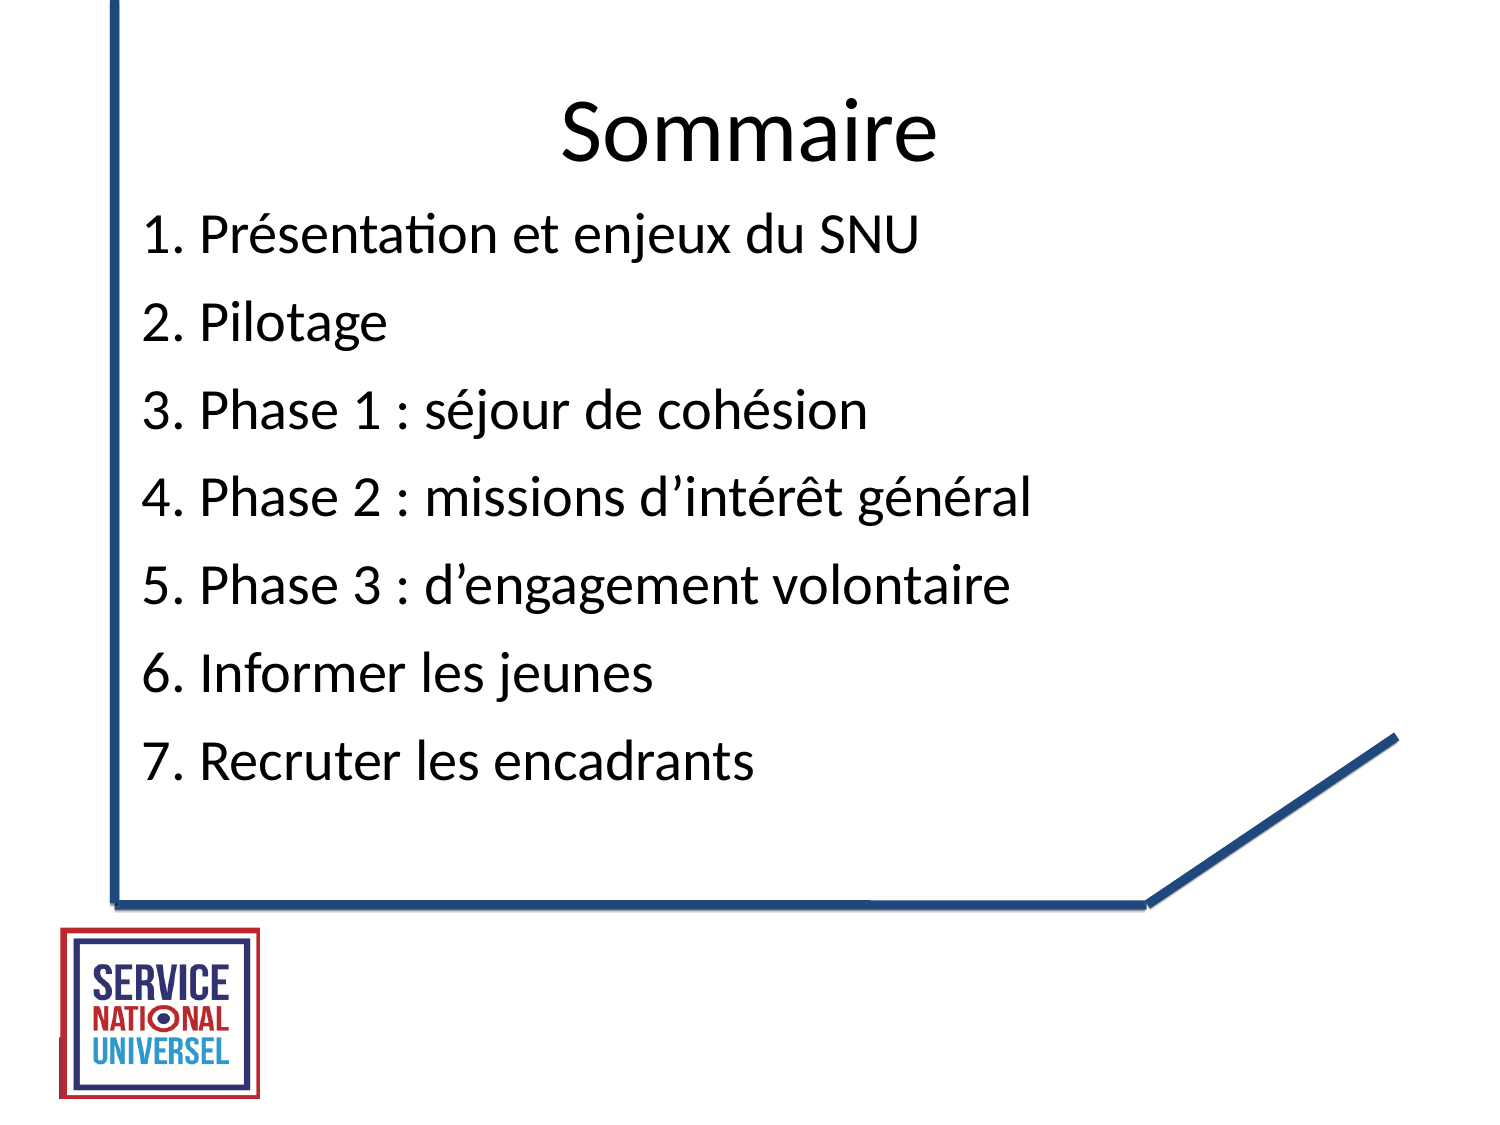

# Sommaire
1. Présentation et enjeux du SNU
2. Pilotage
3. Phase 1 : séjour de cohésion
4. Phase 2 : missions d’intérêt général
5. Phase 3 : d’engagement volontaire
6. Informer les jeunes
7. Recruter les encadrants